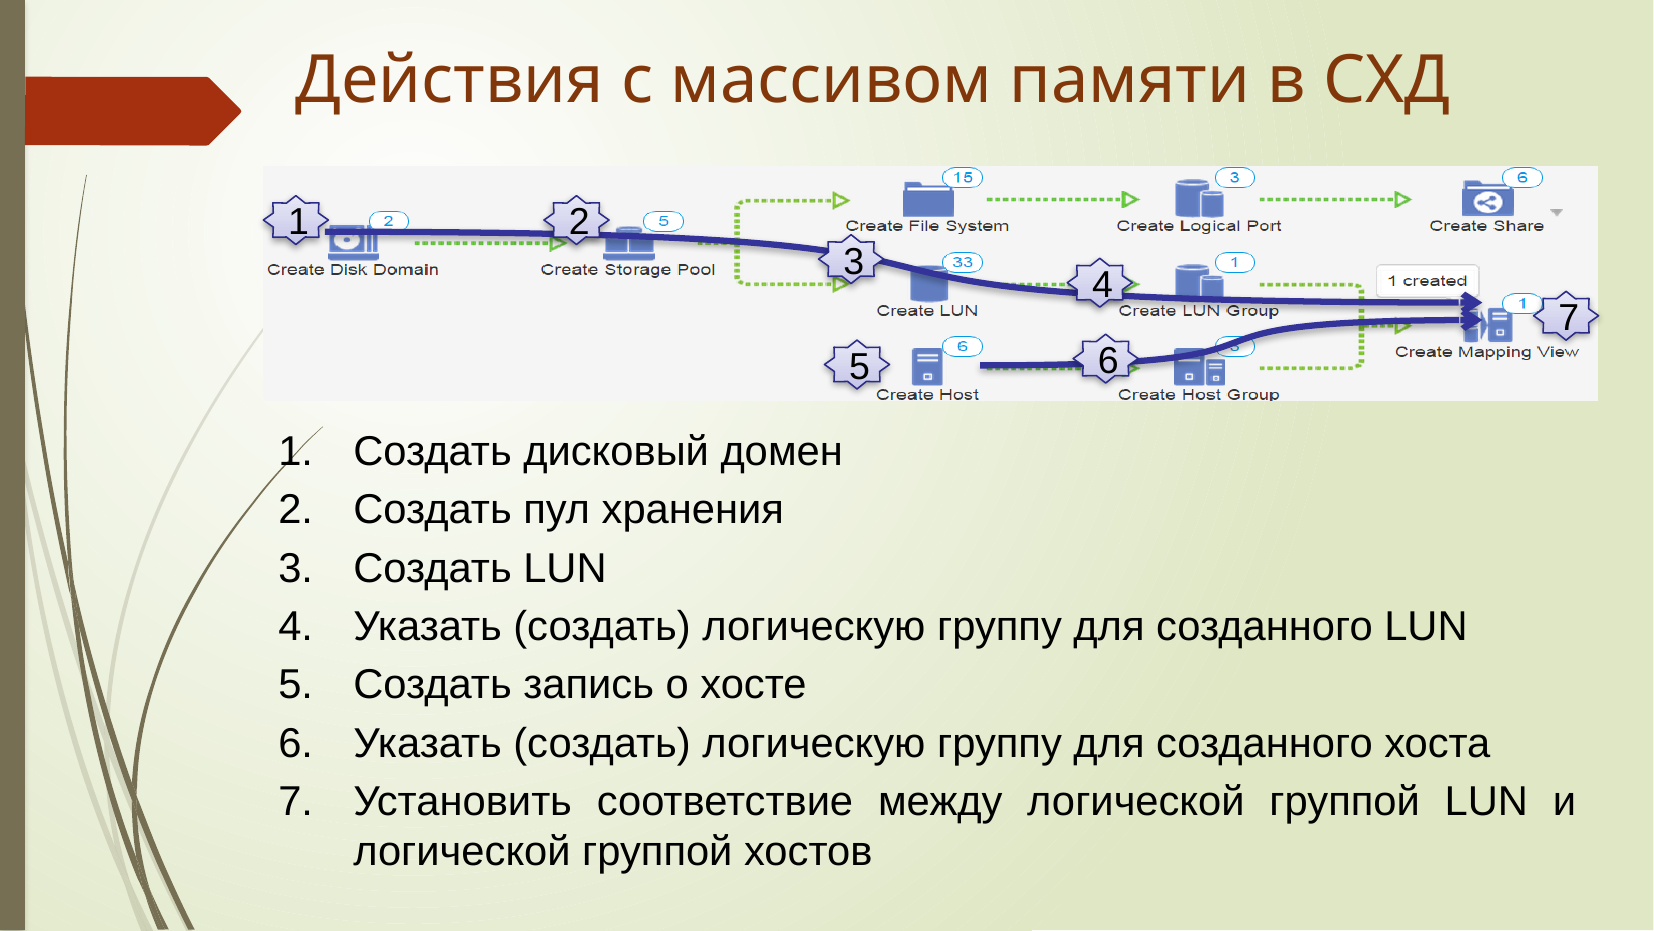

# Действия с массивом памяти в СХД
1
2
3
4
7
6
5
Создать дисковый домен
Создать пул хранения
Создать LUN
Указать (создать) логическую группу для созданного LUN
Создать запись о хосте
Указать (создать) логическую группу для созданного хоста
Установить соответствие между логической группой LUN и логической группой хостов